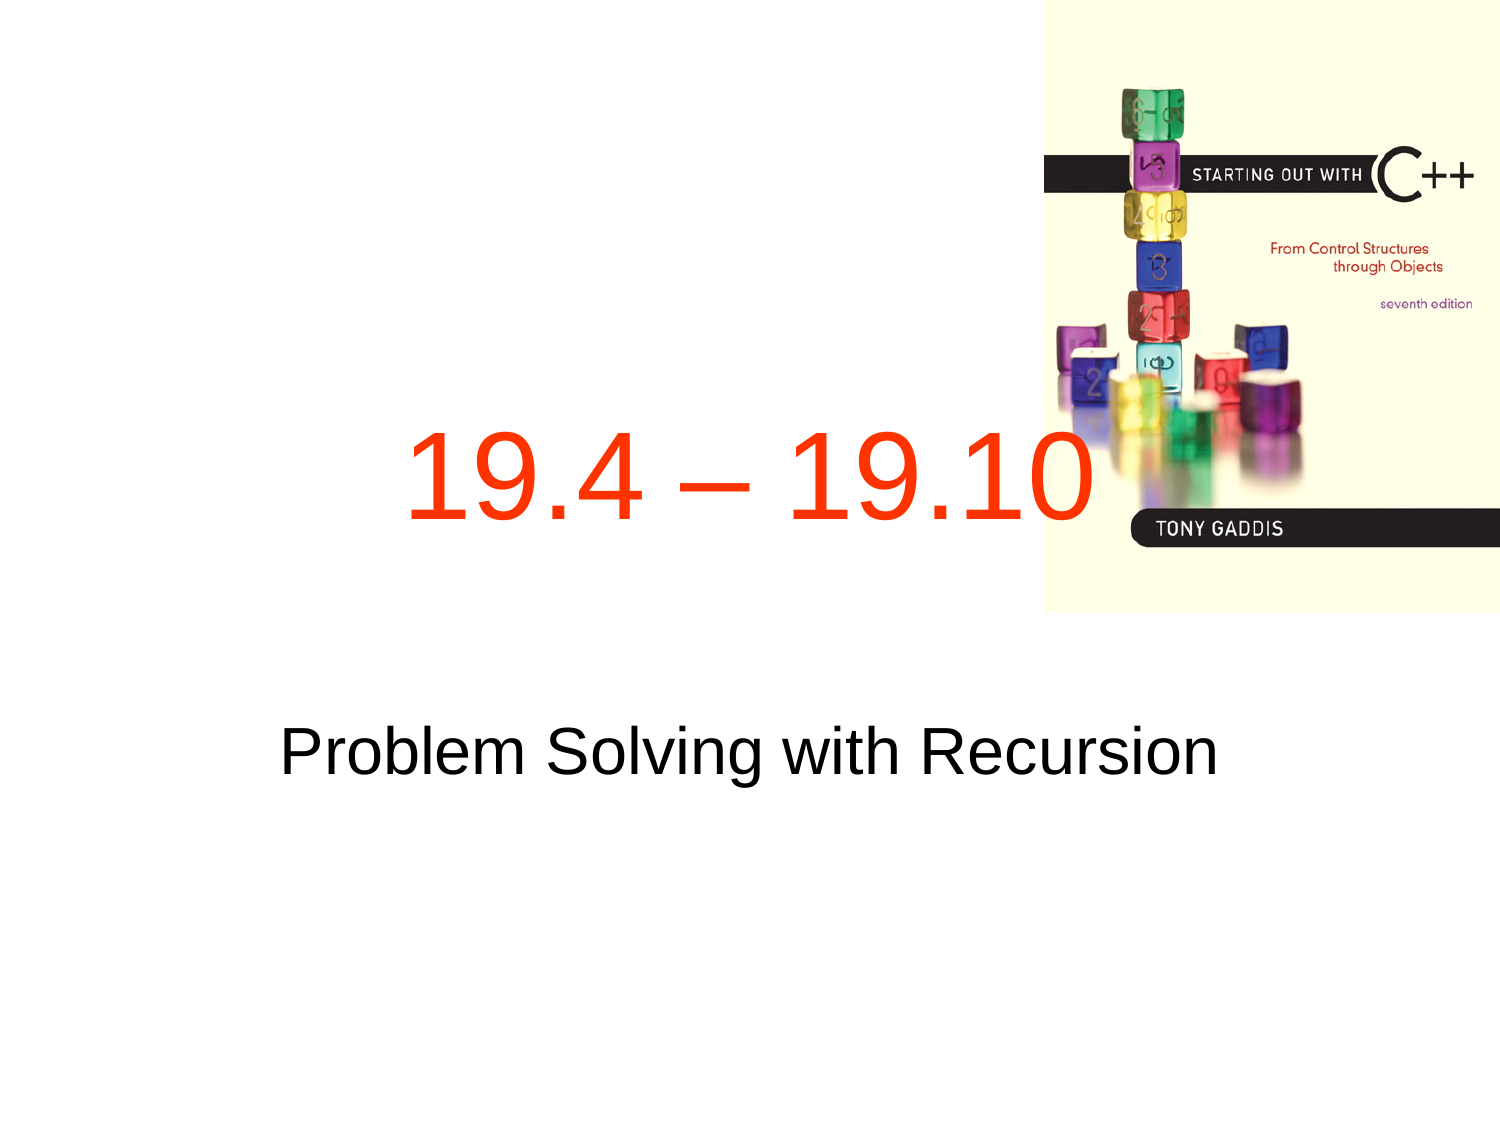

# 19.4 – 19.10
Problem Solving with Recursion